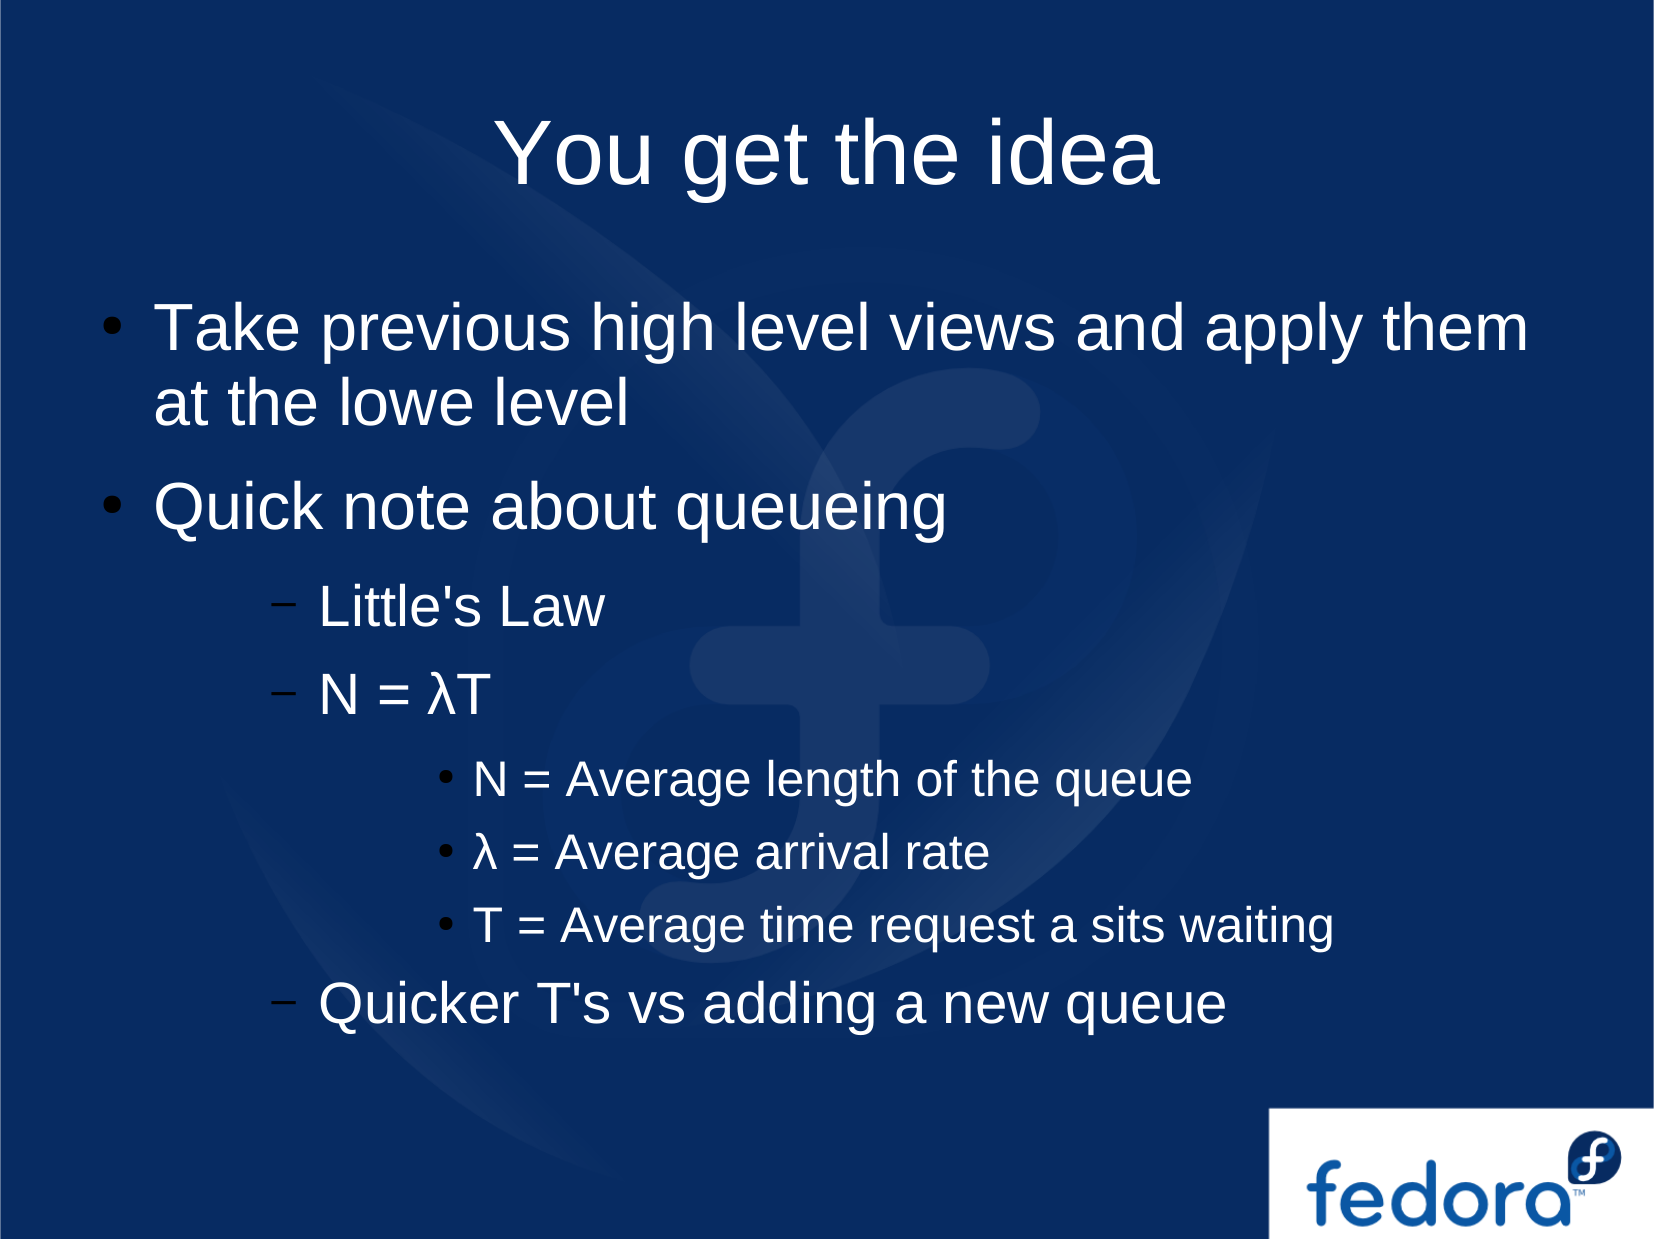

# You get the idea
Take previous high level views and apply them at the lowe level
Quick note about queueing
Little's Law
N = λT
N = Average length of the queue
λ = Average arrival rate
T = Average time request a sits waiting
Quicker T's vs adding a new queue